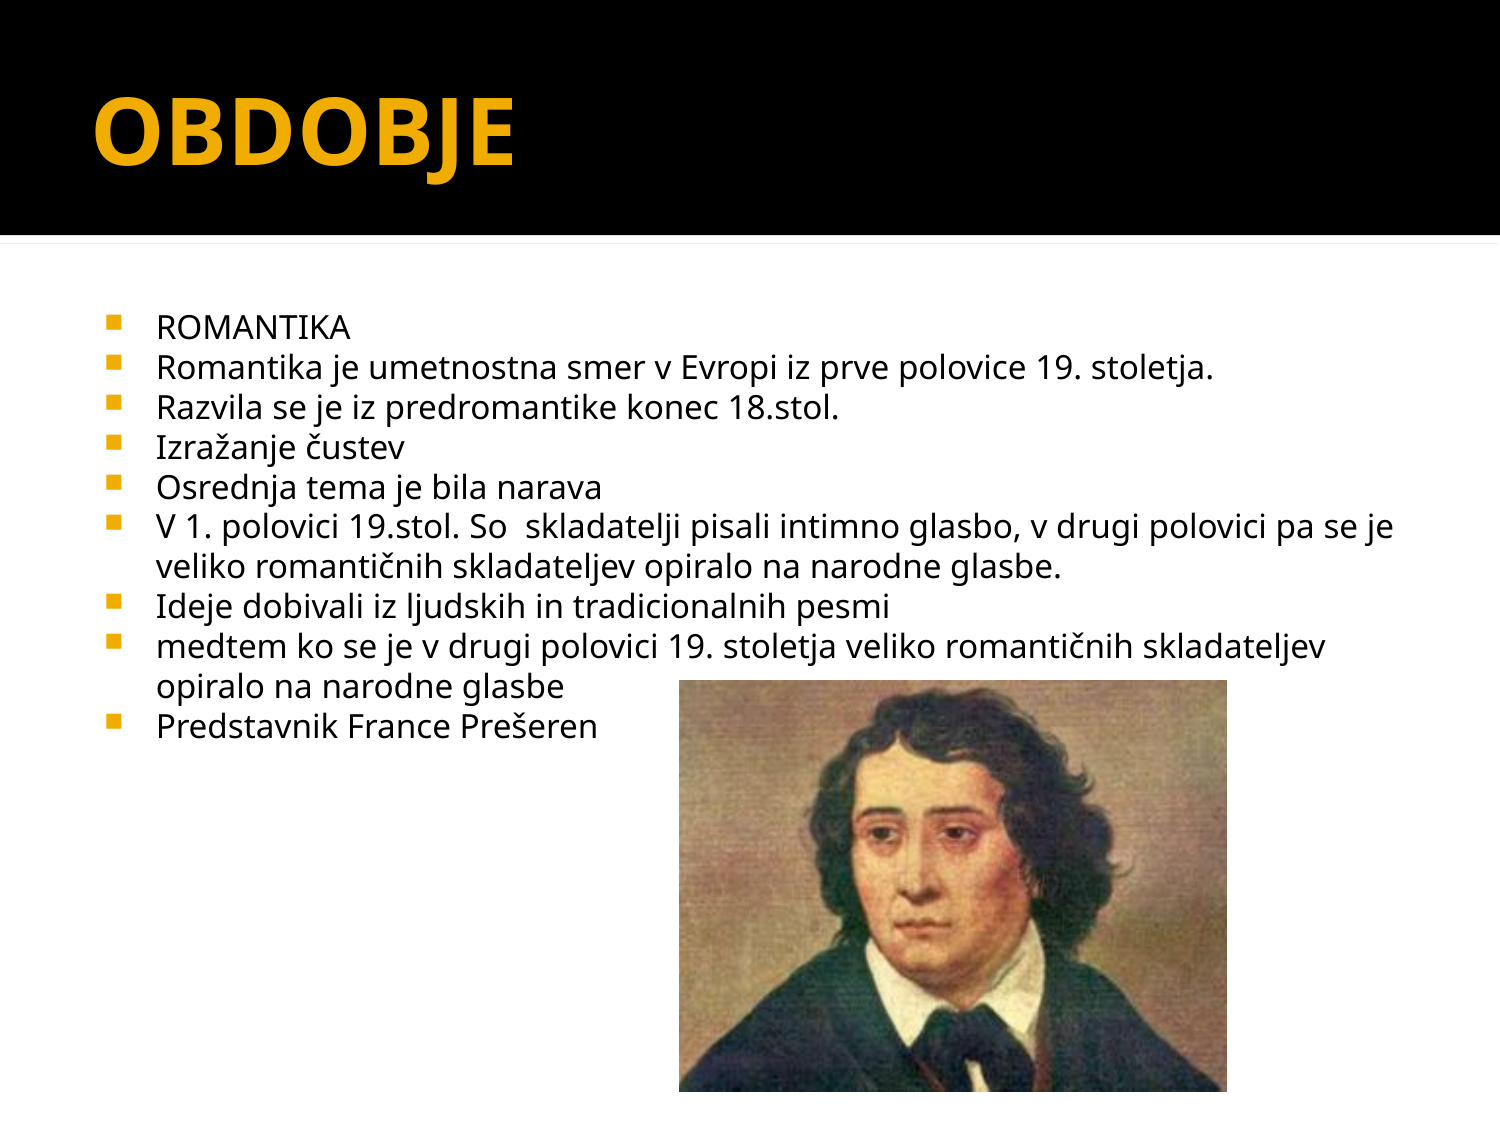

# OBDOBJE
ROMANTIKA
Romantika je umetnostna smer v Evropi iz prve polovice 19. stoletja.
Razvila se je iz predromantike konec 18.stol.
Izražanje čustev
Osrednja tema je bila narava
V 1. polovici 19.stol. So skladatelji pisali intimno glasbo, v drugi polovici pa se je veliko romantičnih skladateljev opiralo na narodne glasbe.
Ideje dobivali iz ljudskih in tradicionalnih pesmi
medtem ko se je v drugi polovici 19. stoletja veliko romantičnih skladateljev opiralo na narodne glasbe
Predstavnik France Prešeren